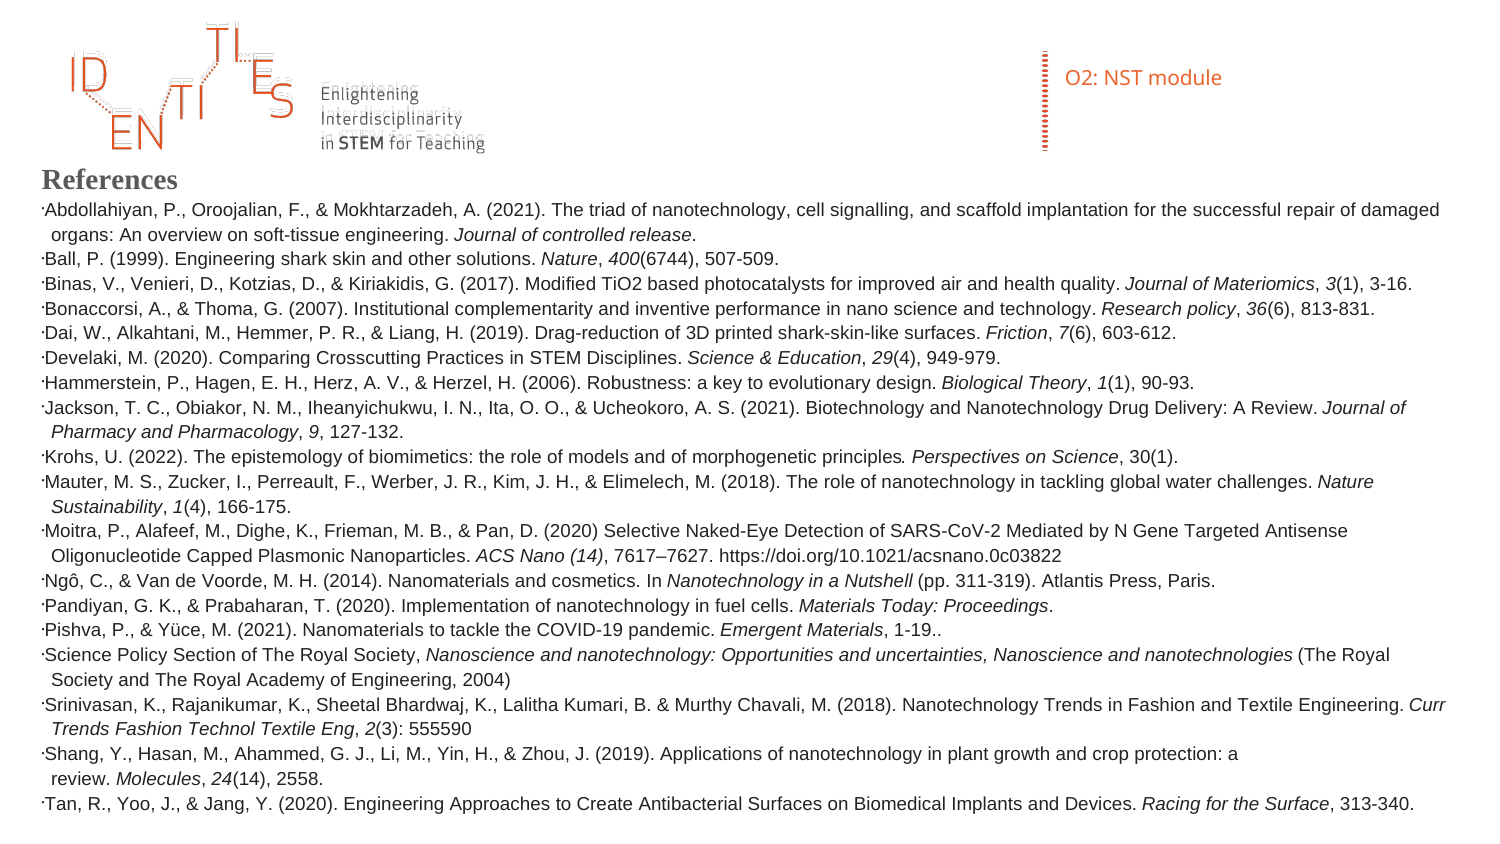

O2: NST module
References
Abdollahiyan, P., Oroojalian, F., & Mokhtarzadeh, A. (2021). The triad of nanotechnology, cell signalling, and scaffold implantation for the successful repair of damaged organs: An overview on soft-tissue engineering. Journal of controlled release.
Ball, P. (1999). Engineering shark skin and other solutions. Nature, 400(6744), 507-509.
Binas, V., Venieri, D., Kotzias, D., & Kiriakidis, G. (2017). Modified TiO2 based photocatalysts for improved air and health quality. Journal of Materiomics, 3(1), 3-16.
Bonaccorsi, A., & Thoma, G. (2007). Institutional complementarity and inventive performance in nano science and technology. Research policy, 36(6), 813-831.
Dai, W., Alkahtani, M., Hemmer, P. R., & Liang, H. (2019). Drag-reduction of 3D printed shark-skin-like surfaces. Friction, 7(6), 603-612.
Develaki, M. (2020). Comparing Crosscutting Practices in STEM Disciplines. Science & Education, 29(4), 949-979.
Hammerstein, P., Hagen, E. H., Herz, A. V., & Herzel, H. (2006). Robustness: a key to evolutionary design. Biological Theory, 1(1), 90-93.
Jackson, T. C., Obiakor, N. M., Iheanyichukwu, I. N., Ita, O. O., & Ucheokoro, A. S. (2021). Biotechnology and Nanotechnology Drug Delivery: A Review. Journal of Pharmacy and Pharmacology, 9, 127-132.
Krohs, U. (2022). The epistemology of biomimetics: the role of models and of morphogenetic principles. Perspectives on Science, 30(1).
Mauter, M. S., Zucker, I., Perreault, F., Werber, J. R., Kim, J. H., & Elimelech, M. (2018). The role of nanotechnology in tackling global water challenges. Nature Sustainability, 1(4), 166-175.
Moitra, P., Alafeef, M., Dighe, K., Frieman, M. B., & Pan, D. (2020) Selective Naked-Eye Detection of SARS-CoV-2 Mediated by N Gene Targeted Antisense Oligonucleotide Capped Plasmonic Nanoparticles. ACS Nano (14), 7617–7627. https://doi.org/10.1021/acsnano.0c03822
Ngô, C., & Van de Voorde, M. H. (2014). Nanomaterials and cosmetics. In Nanotechnology in a Nutshell (pp. 311-319). Atlantis Press, Paris.
Pandiyan, G. K., & Prabaharan, T. (2020). Implementation of nanotechnology in fuel cells. Materials Today: Proceedings.
Pishva, P., & Yüce, M. (2021). Nanomaterials to tackle the COVID-19 pandemic. Emergent Materials, 1-19..
Science Policy Section of The Royal Society, Nanoscience and nanotechnology: Opportunities and uncertainties, Nanoscience and nanotechnologies (The Royal Society and The Royal Academy of Engineering, 2004)
Srinivasan, K., Rajanikumar, K., Sheetal Bhardwaj, K., Lalitha Kumari, B. & Murthy Chavali, M. (2018). Nanotechnology Trends in Fashion and Textile Engineering. Curr Trends Fashion Technol Textile Eng, 2(3): 555590
Shang, Y., Hasan, M., Ahammed, G. J., Li, M., Yin, H., & Zhou, J. (2019). Applications of nanotechnology in plant growth and crop protection: a review. Molecules, 24(14), 2558.
Tan, R., Yoo, J., & Jang, Y. (2020). Engineering Approaches to Create Antibacterial Surfaces on Biomedical Implants and Devices. Racing for the Surface, 313-340.